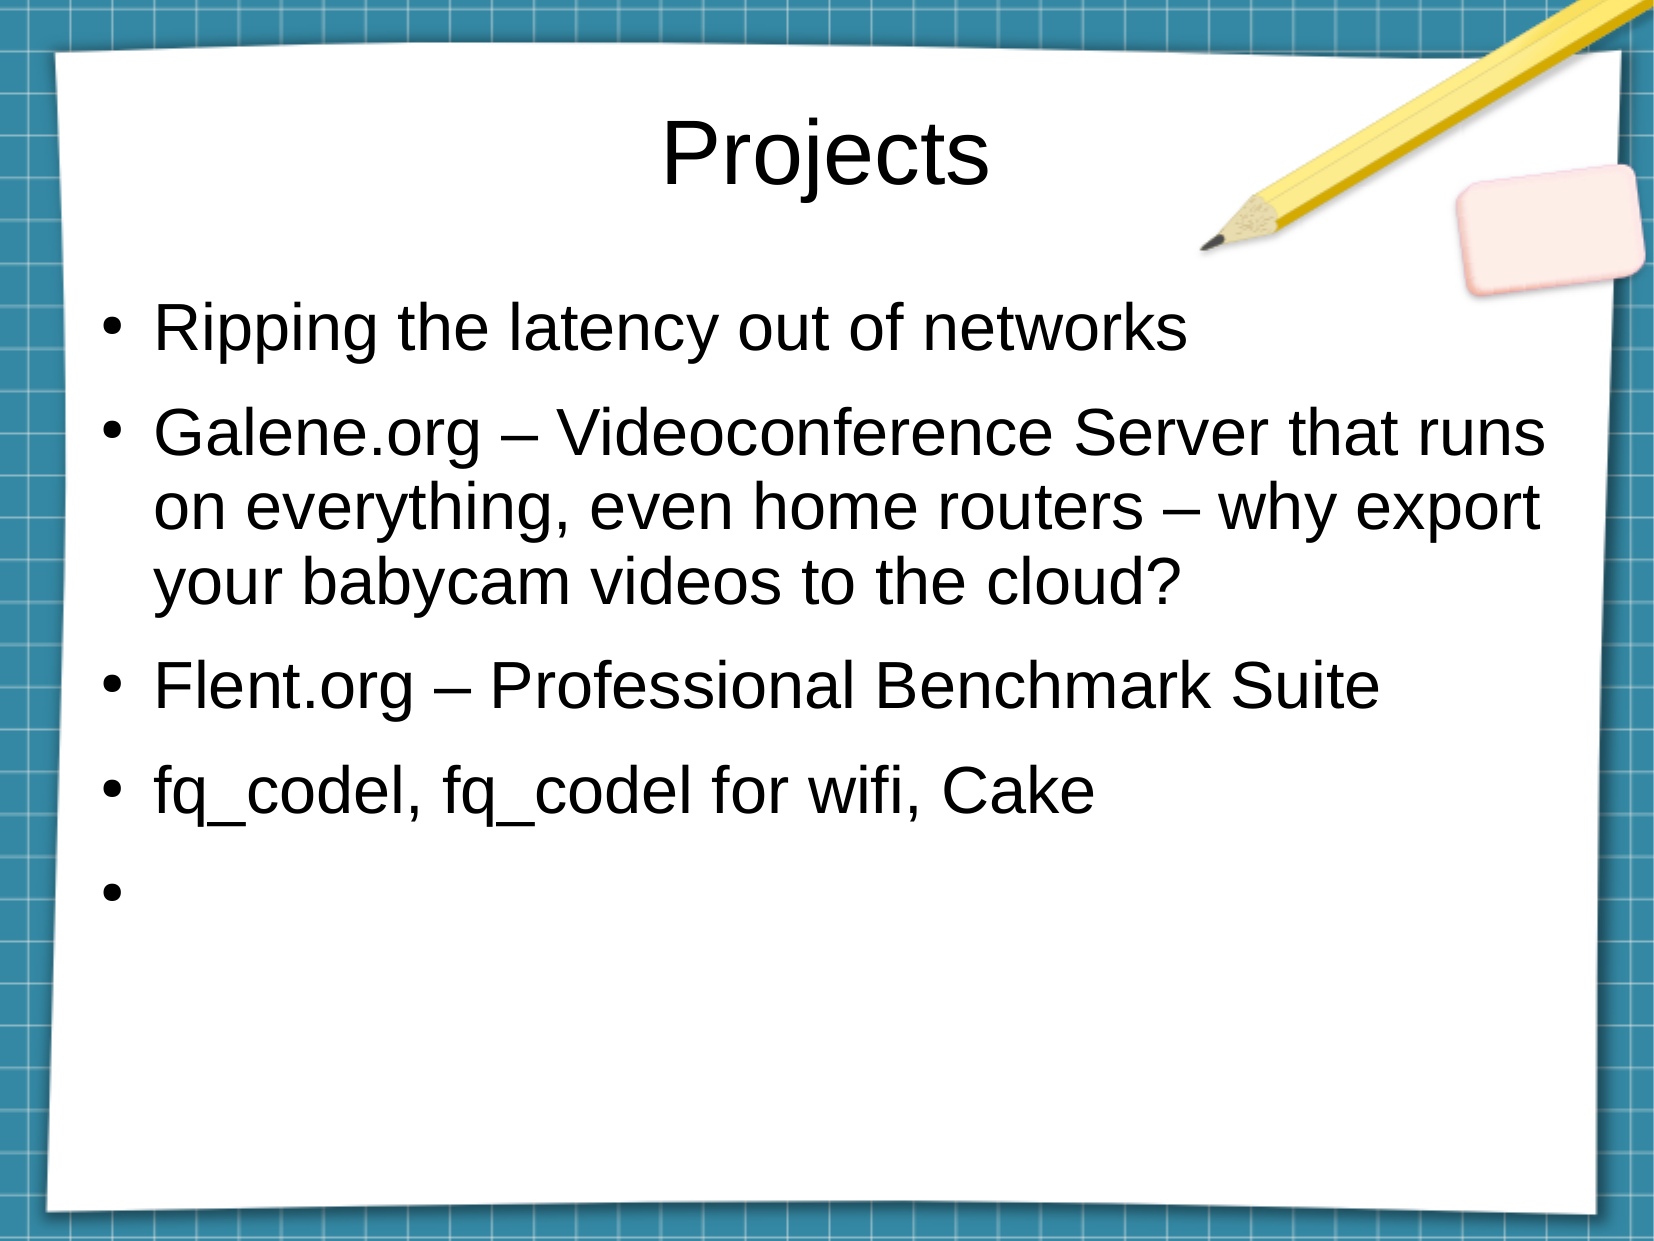

# Projects
Ripping the latency out of networks
Galene.org – Videoconference Server that runs on everything, even home routers – why export your babycam videos to the cloud?
Flent.org – Professional Benchmark Suite
fq_codel, fq_codel for wifi, Cake